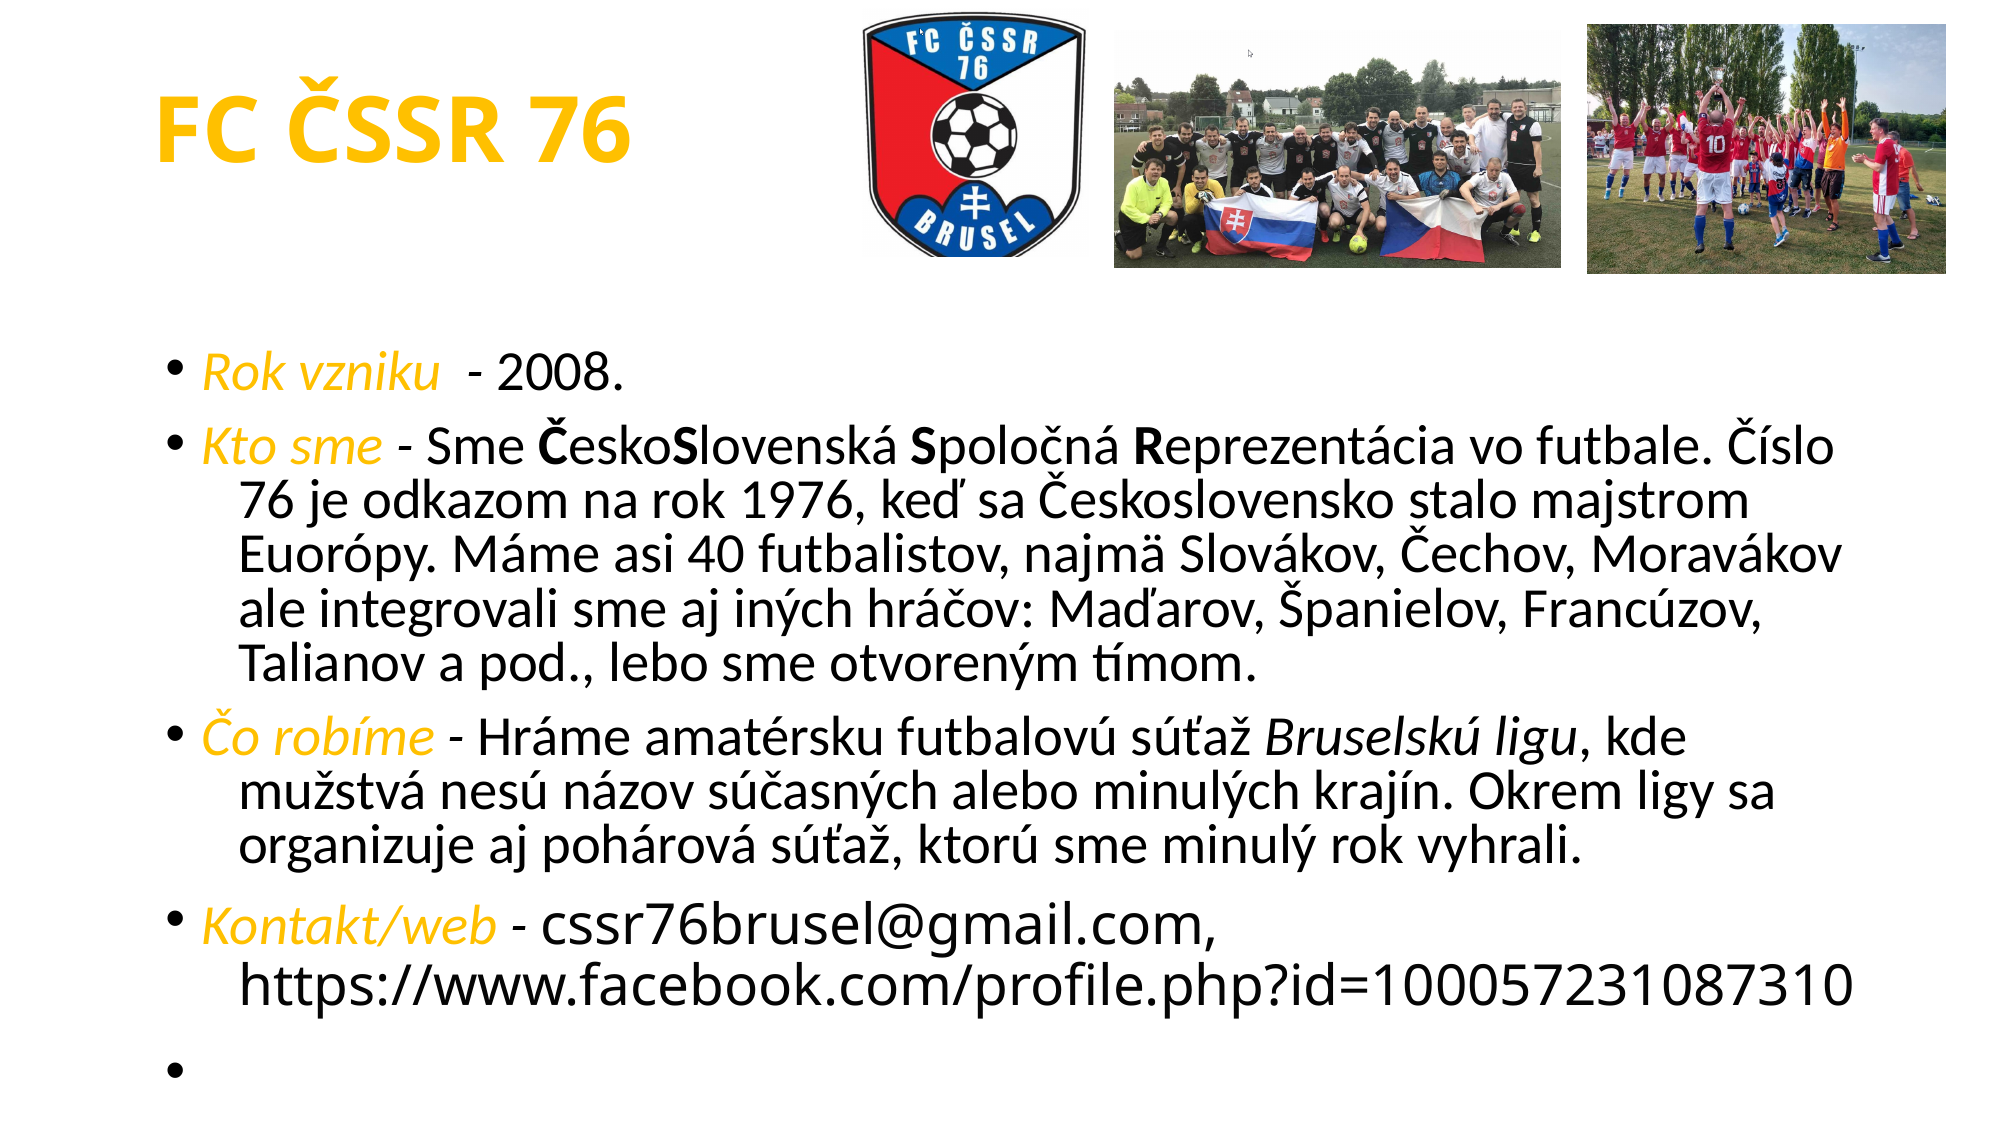

# FC ČSSR 76
Rok vzniku - 2008.
Kto sme - Sme ČeskoSlovenská Spoločná Reprezentácia vo futbale. Číslo 76 je odkazom na rok 1976, keď sa Československo stalo majstrom Euorópy. Máme asi 40 futbalistov, najmä Slovákov, Čechov, Moravákov ale integrovali sme aj iných hráčov: Maďarov, Španielov, Francúzov, Talianov a pod., lebo sme otvoreným tímom.
Čo robíme - Hráme amatérsku futbalovú súťaž Bruselskú ligu, kde mužstvá nesú názov súčasných alebo minulých krajín. Okrem ligy sa organizuje aj pohárová súťaž, ktorú sme minulý rok vyhrali.
Kontakt/web - cssr76brusel@gmail.com, https://www.facebook.com/profile.php?id=100057231087310